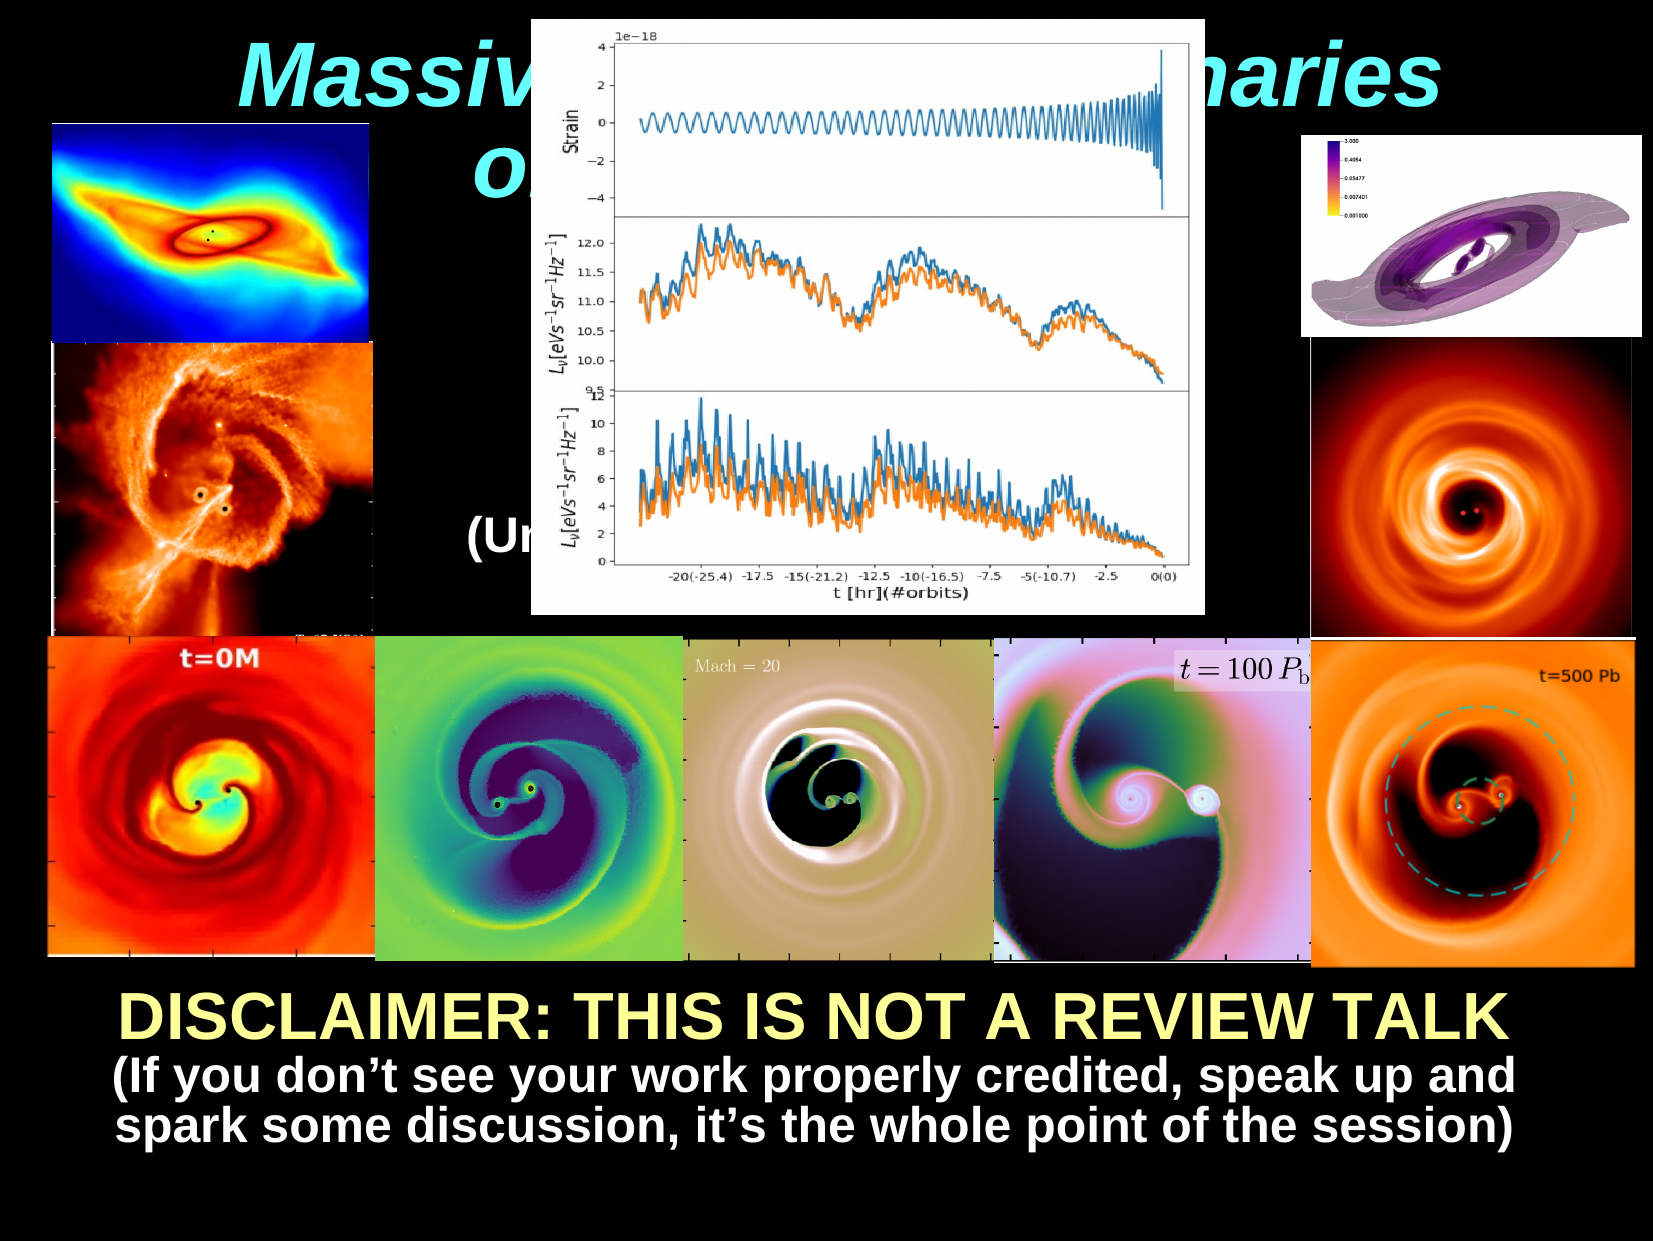

Massive black hole binaries
orbital evolution
Magdalena Siwek
(CFA Harvard)
Alberto Sesana
(Universita` di Milano Bicocca)
DISCLAIMER: THIS IS NOT A REVIEW TALK
(If you don’t see your work properly credited, speak up and
spark some discussion, it’s the whole point of the session)